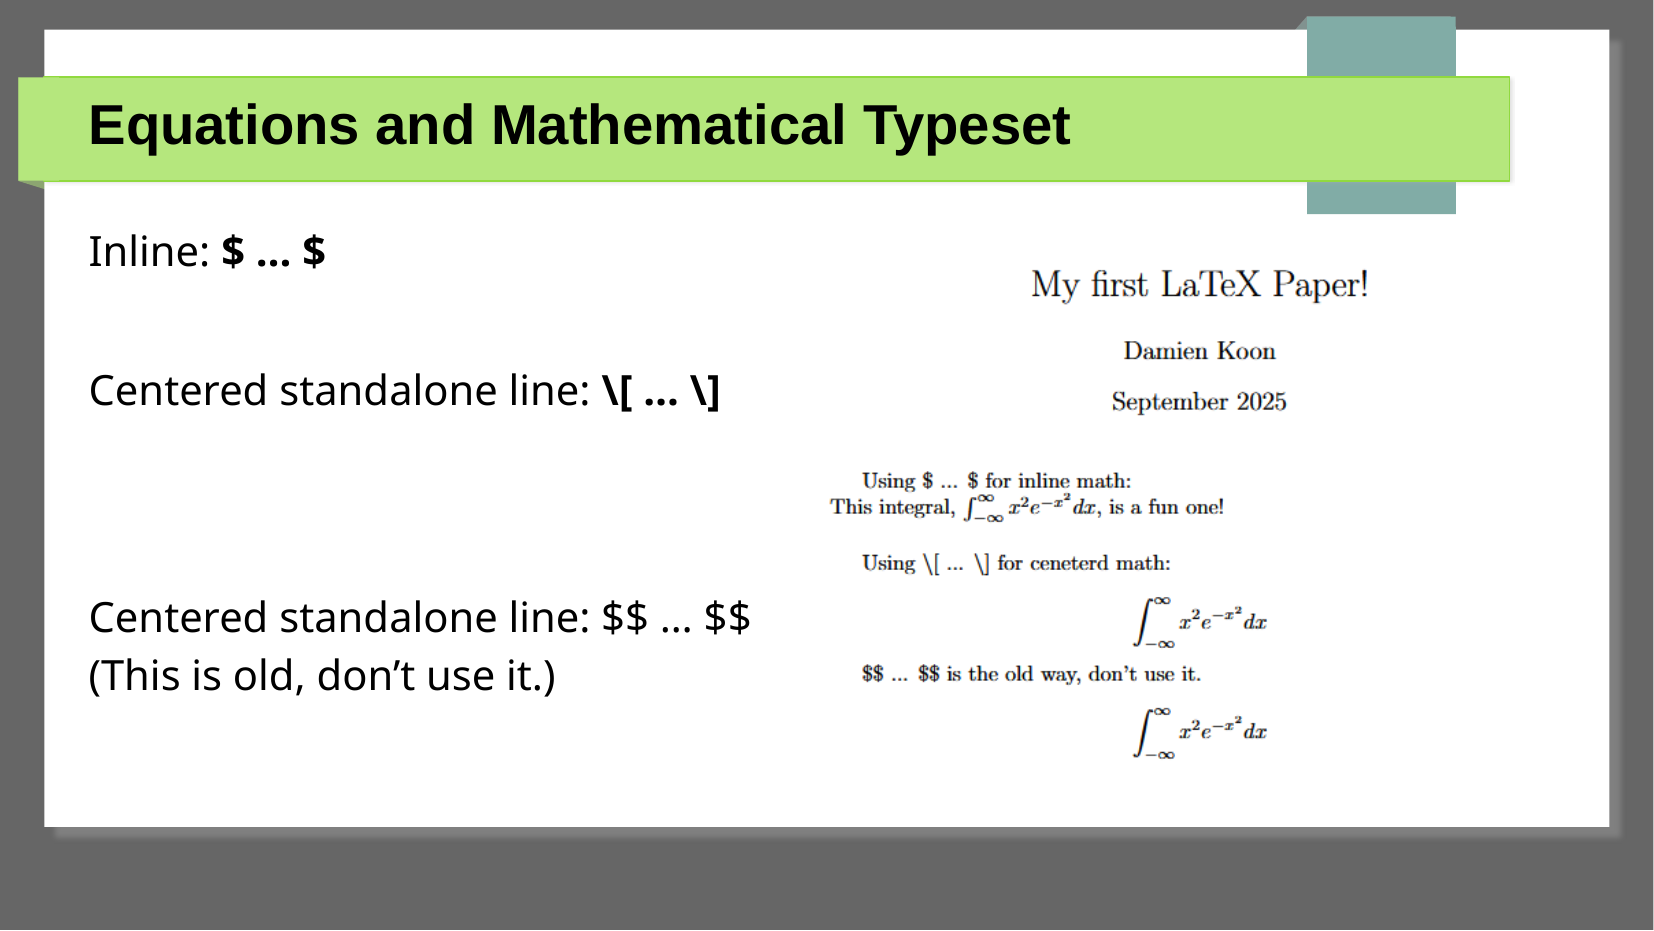

# Equations and Mathematical Typeset
Inline: $ … $
Centered standalone line: \[ … \]
Centered standalone line: $$ … $$
(This is old, don’t use it.)